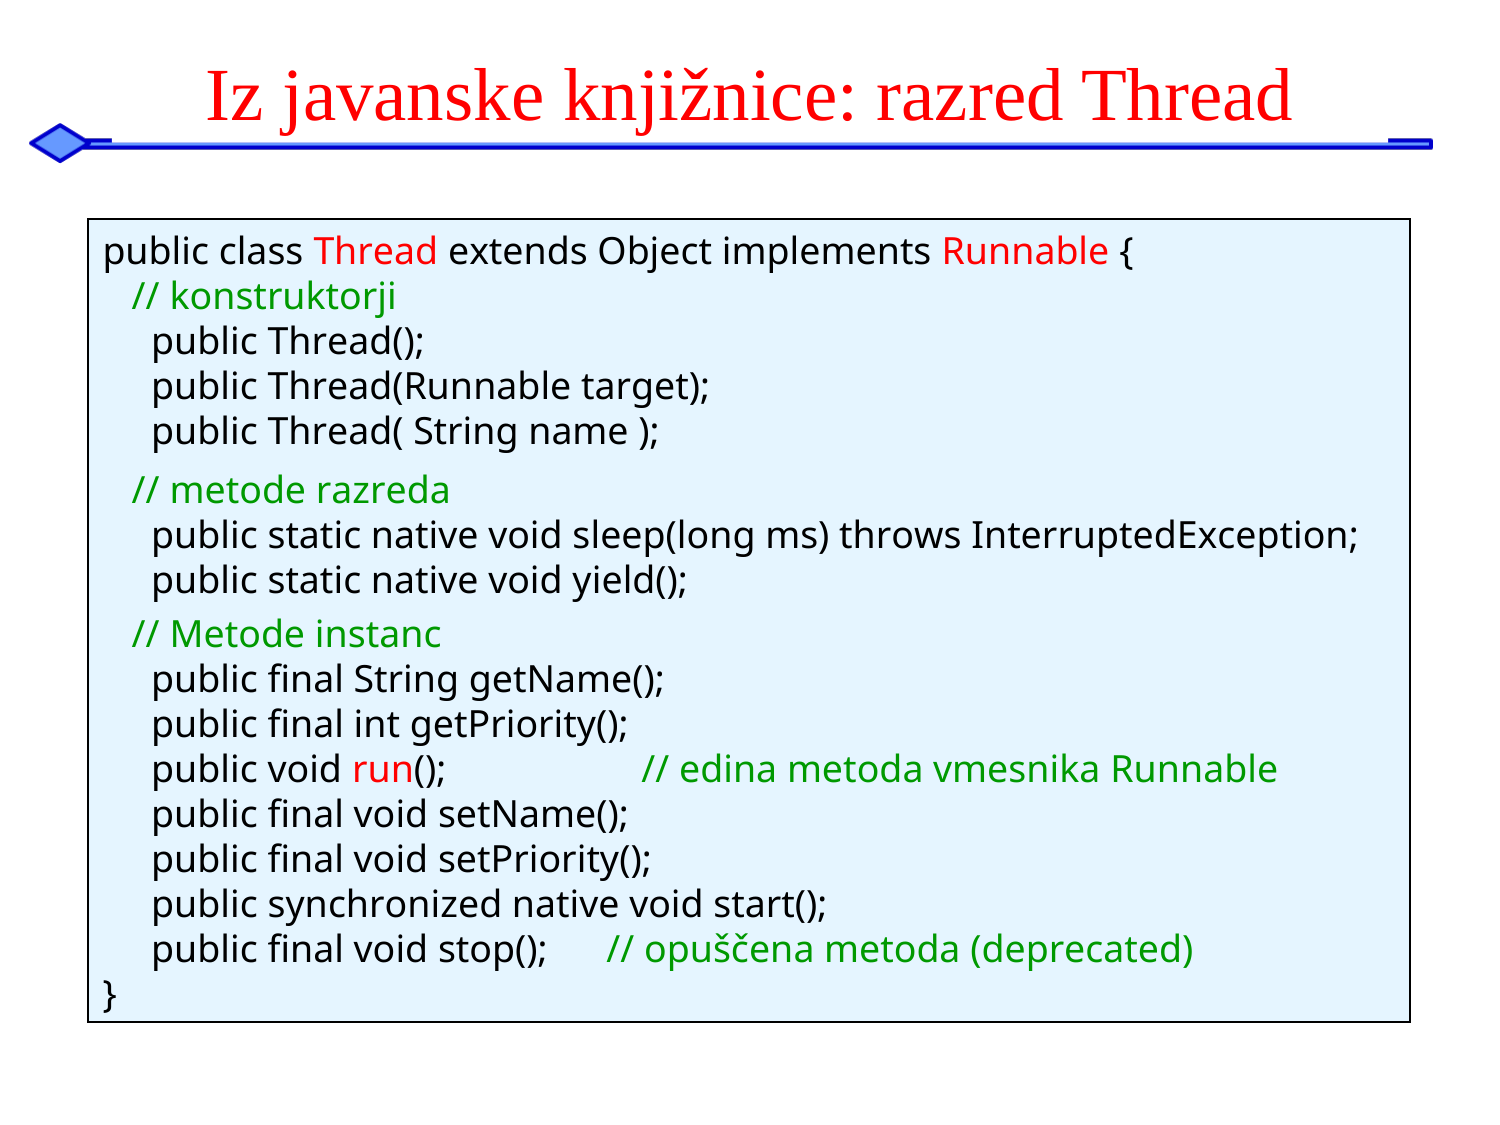

# Iz javanske knjižnice: razred Thread
public class Thread extends Object implements Runnable {
 // konstruktorji
 public Thread();
 public Thread(Runnable target);
 public Thread( String name );
 // metode razreda
 public static native void sleep(long ms) throws InterruptedException;
 public static native void yield();
 // Metode instanc
 public final String getName();
 public final int getPriority();
 public void run(); // edina metoda vmesnika Runnable
 public final void setName();
 public final void setPriority();
 public synchronized native void start();
 public final void stop(); // opuščena metoda (deprecated)
}